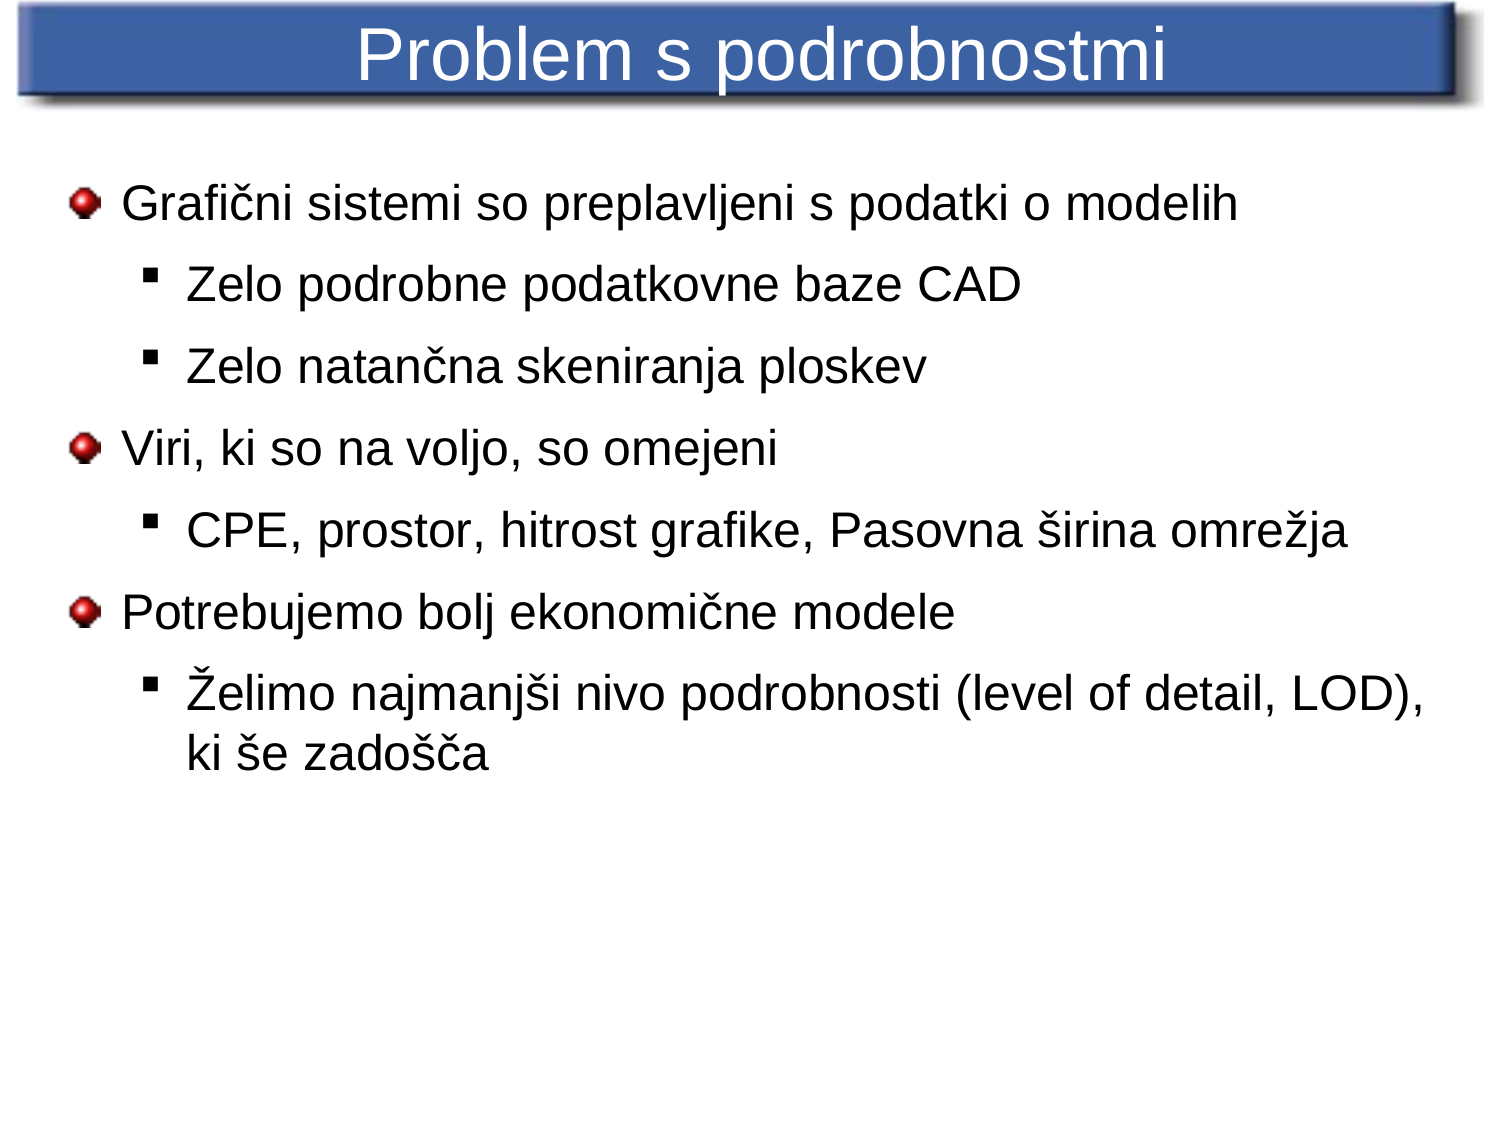

# Problem s podrobnostmi
Grafični sistemi so preplavljeni s podatki o modelih
Zelo podrobne podatkovne baze CAD
Zelo natančna skeniranja ploskev
Viri, ki so na voljo, so omejeni
CPE, prostor, hitrost grafike, Pasovna širina omrežja
Potrebujemo bolj ekonomične modele
Želimo najmanjši nivo podrobnosti (level of detail, LOD), ki še zadošča